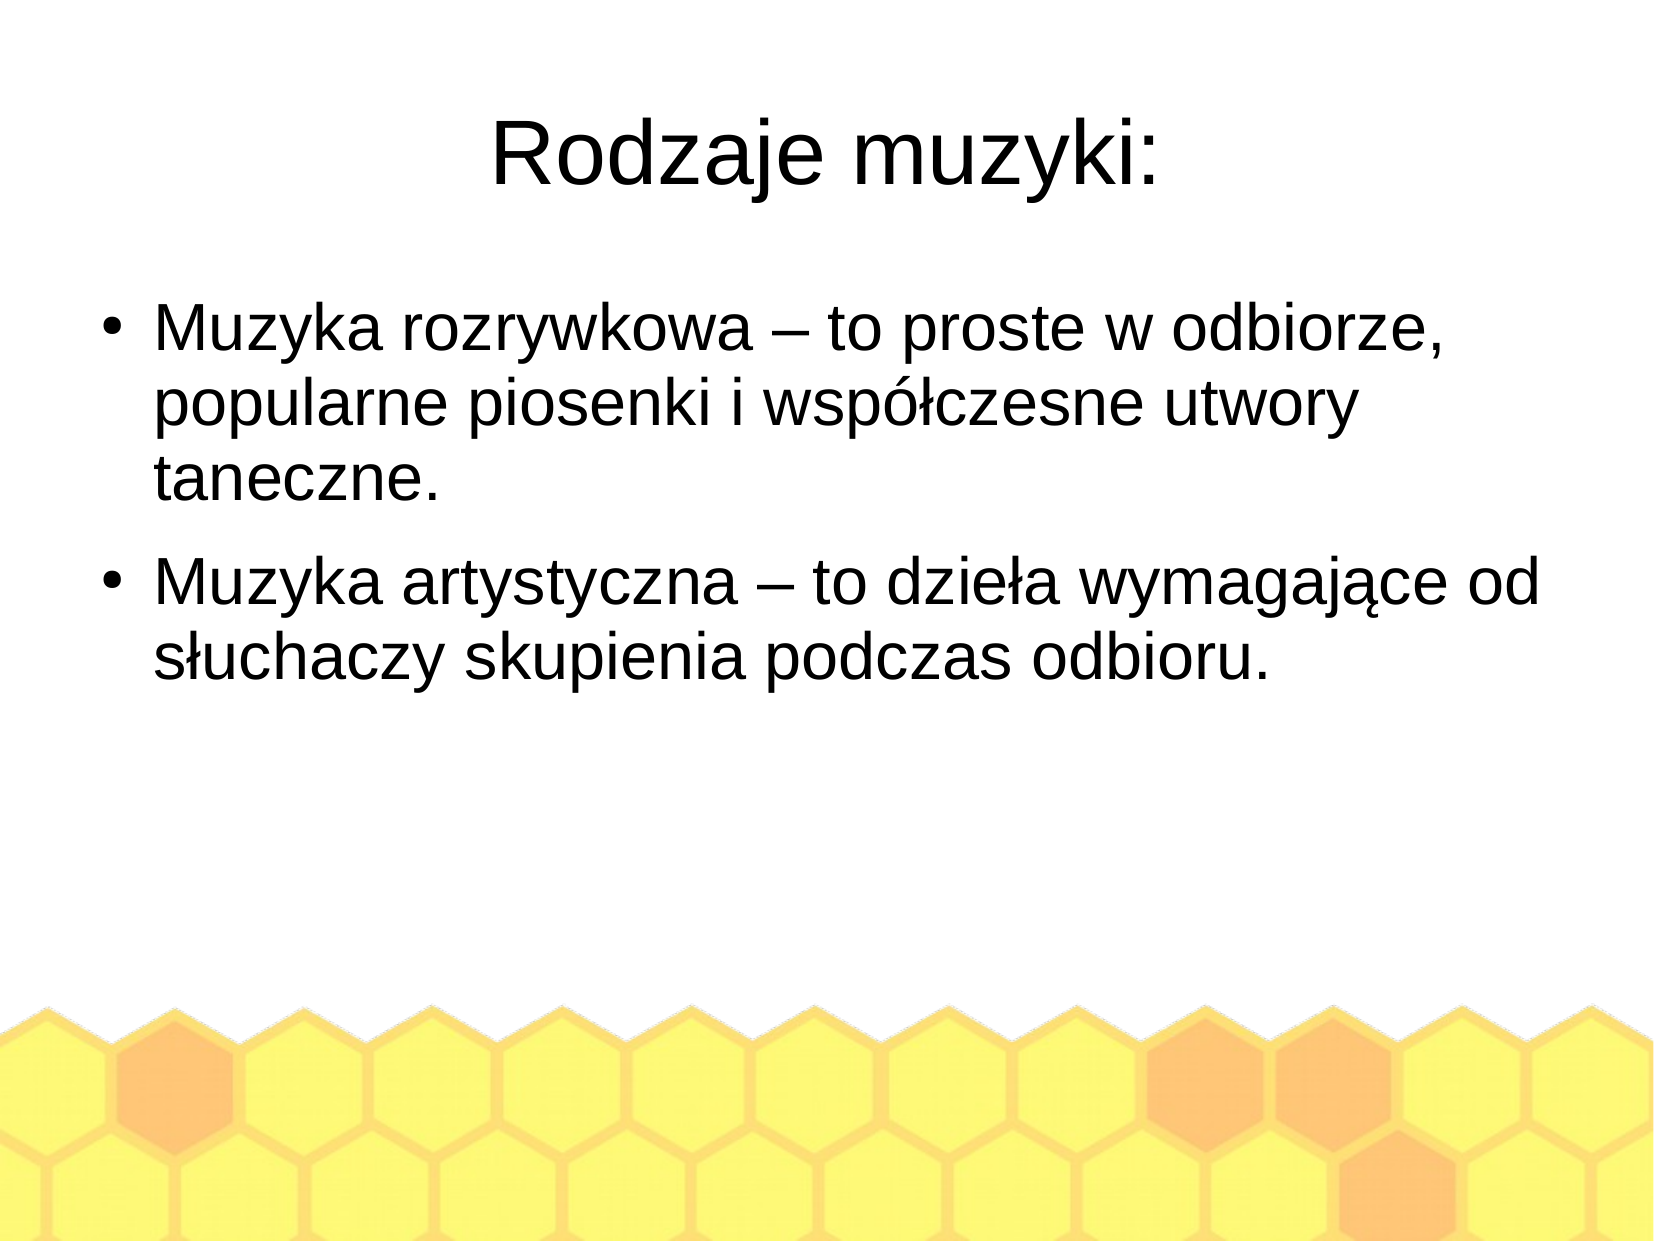

# Rodzaje muzyki:
Muzyka rozrywkowa – to proste w odbiorze, popularne piosenki i współczesne utwory taneczne.
Muzyka artystyczna – to dzieła wymagające od słuchaczy skupienia podczas odbioru.